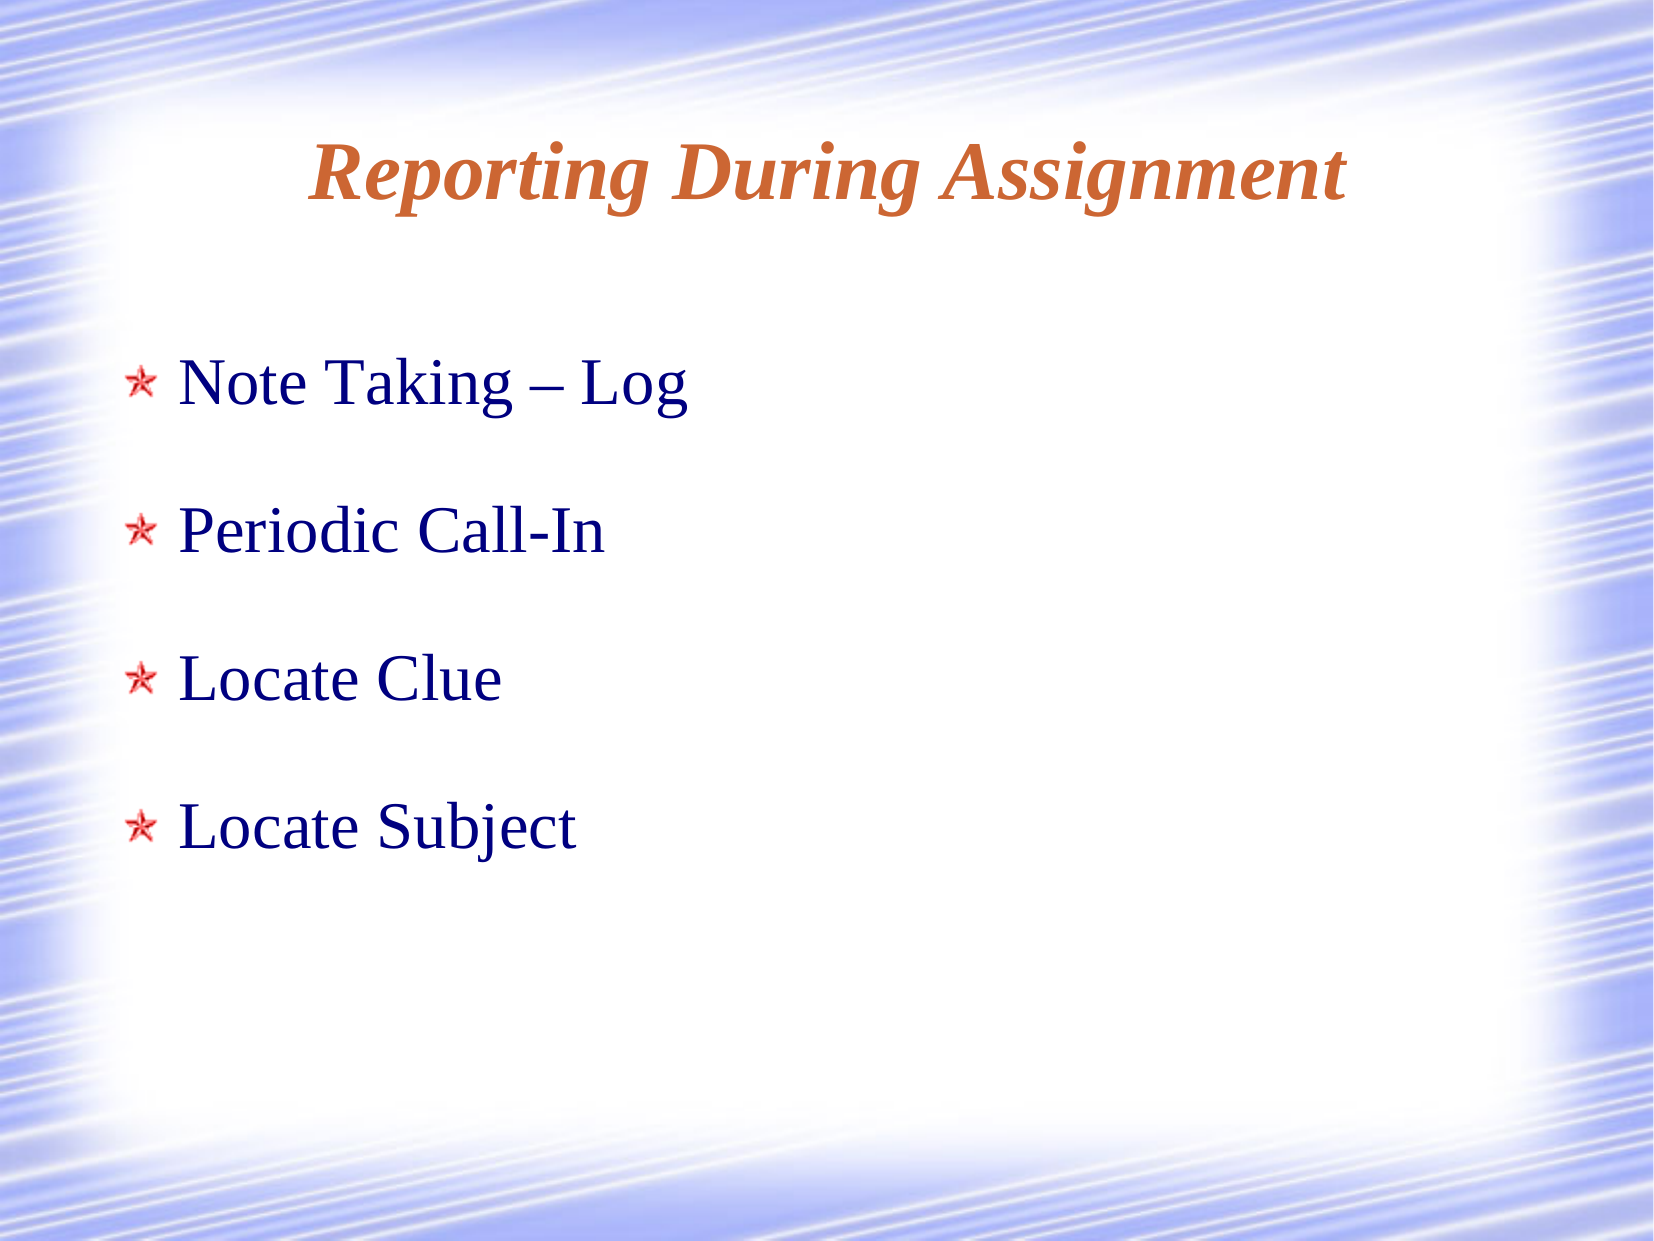

# Reporting During Assignment
 Note Taking – Log
 Periodic Call-In
 Locate Clue
 Locate Subject